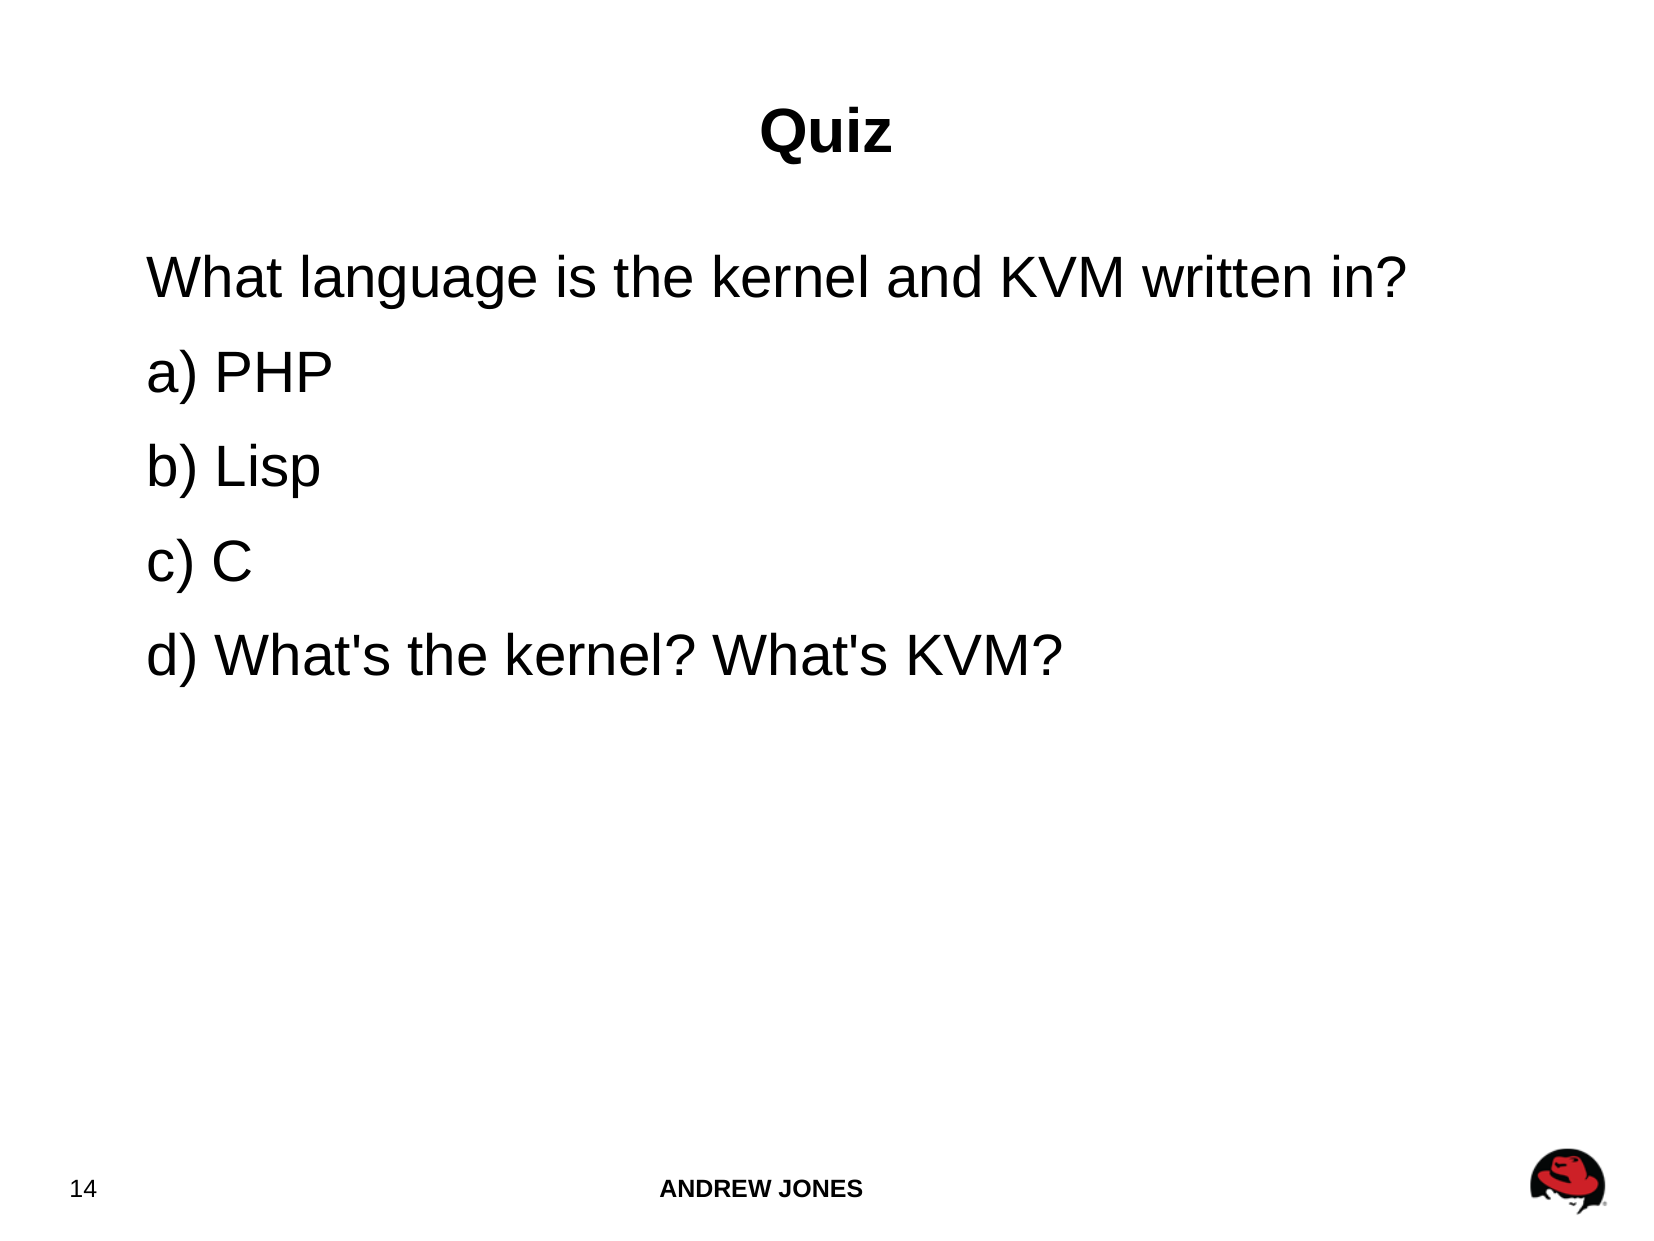

# Quiz
What language is the kernel and KVM written in?
a) PHP
b) Lisp
c) C
d) What's the kernel? What's KVM?